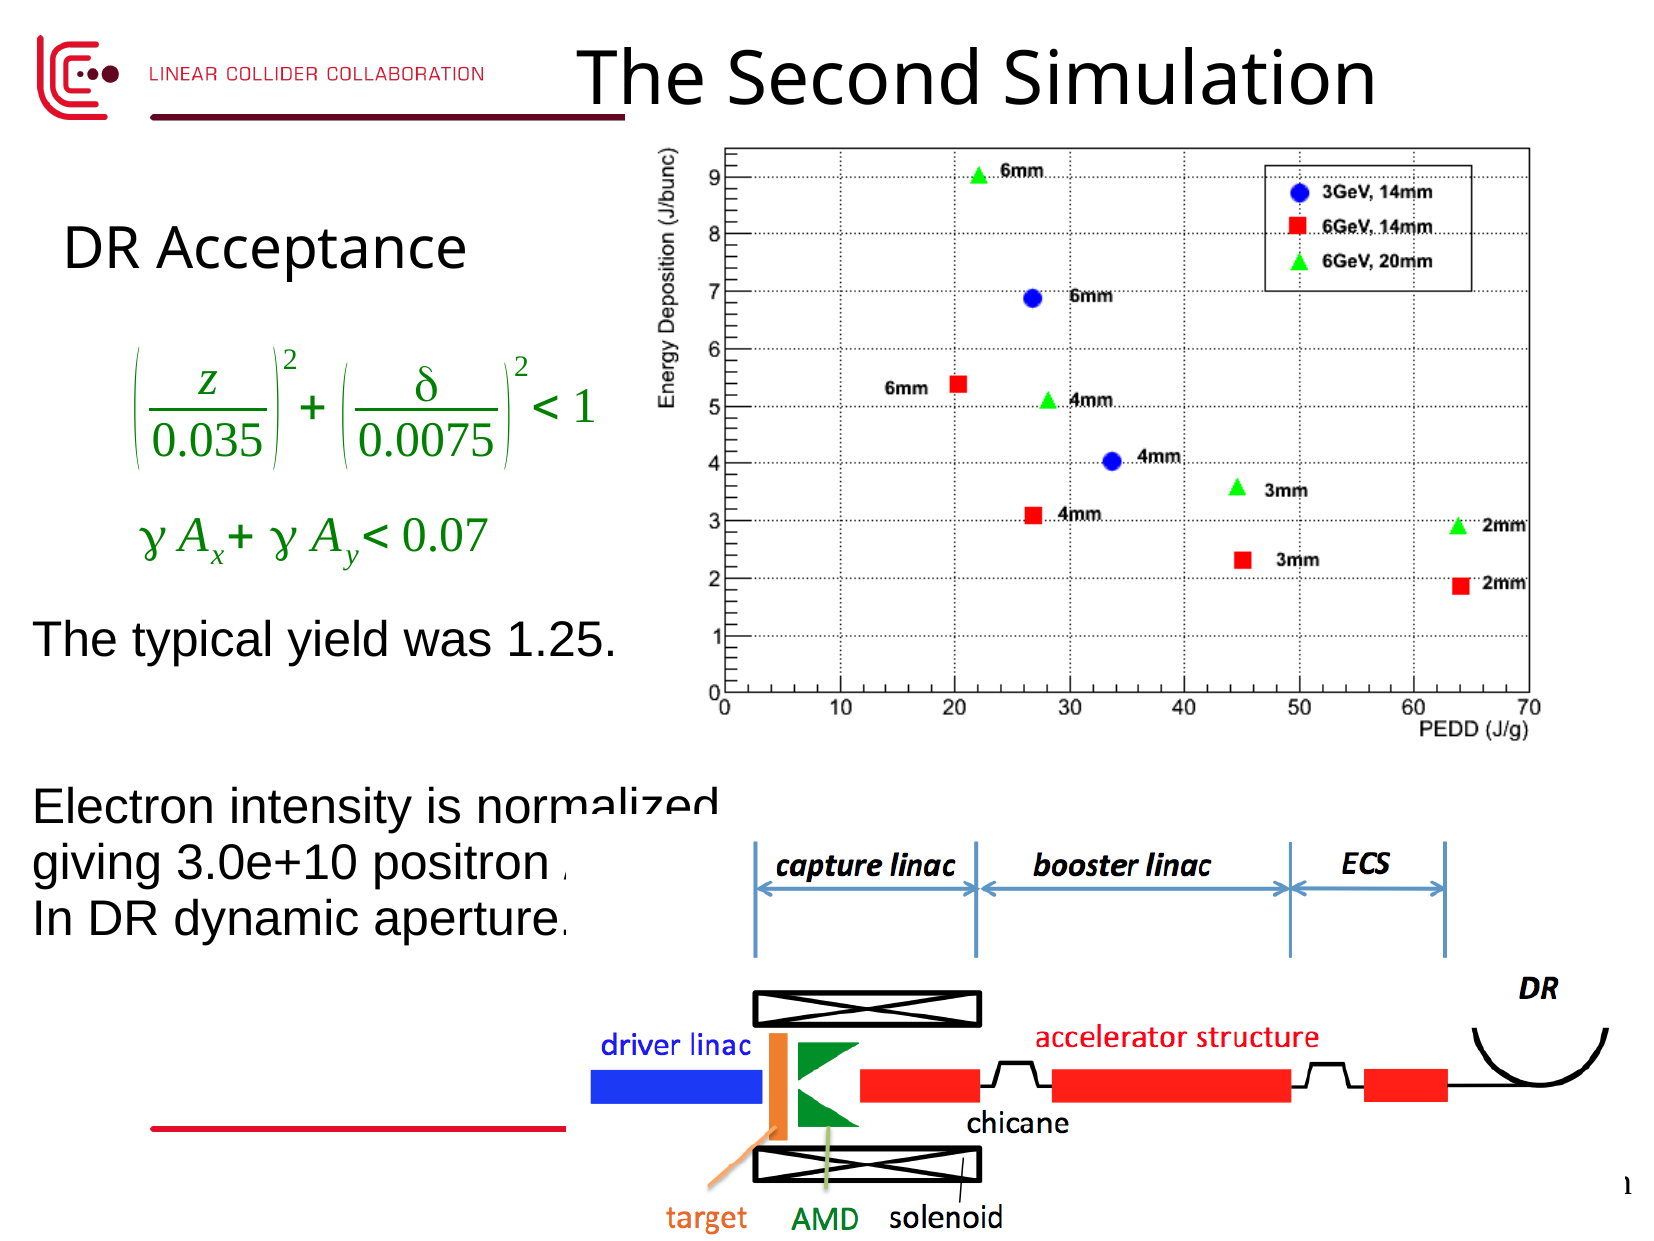

The Second Simulation
DR Acceptance
The typical yield was 1.25.
Electron intensity is normalized
giving 3.0e+10 positron /bunch
In DR dynamic aperture.